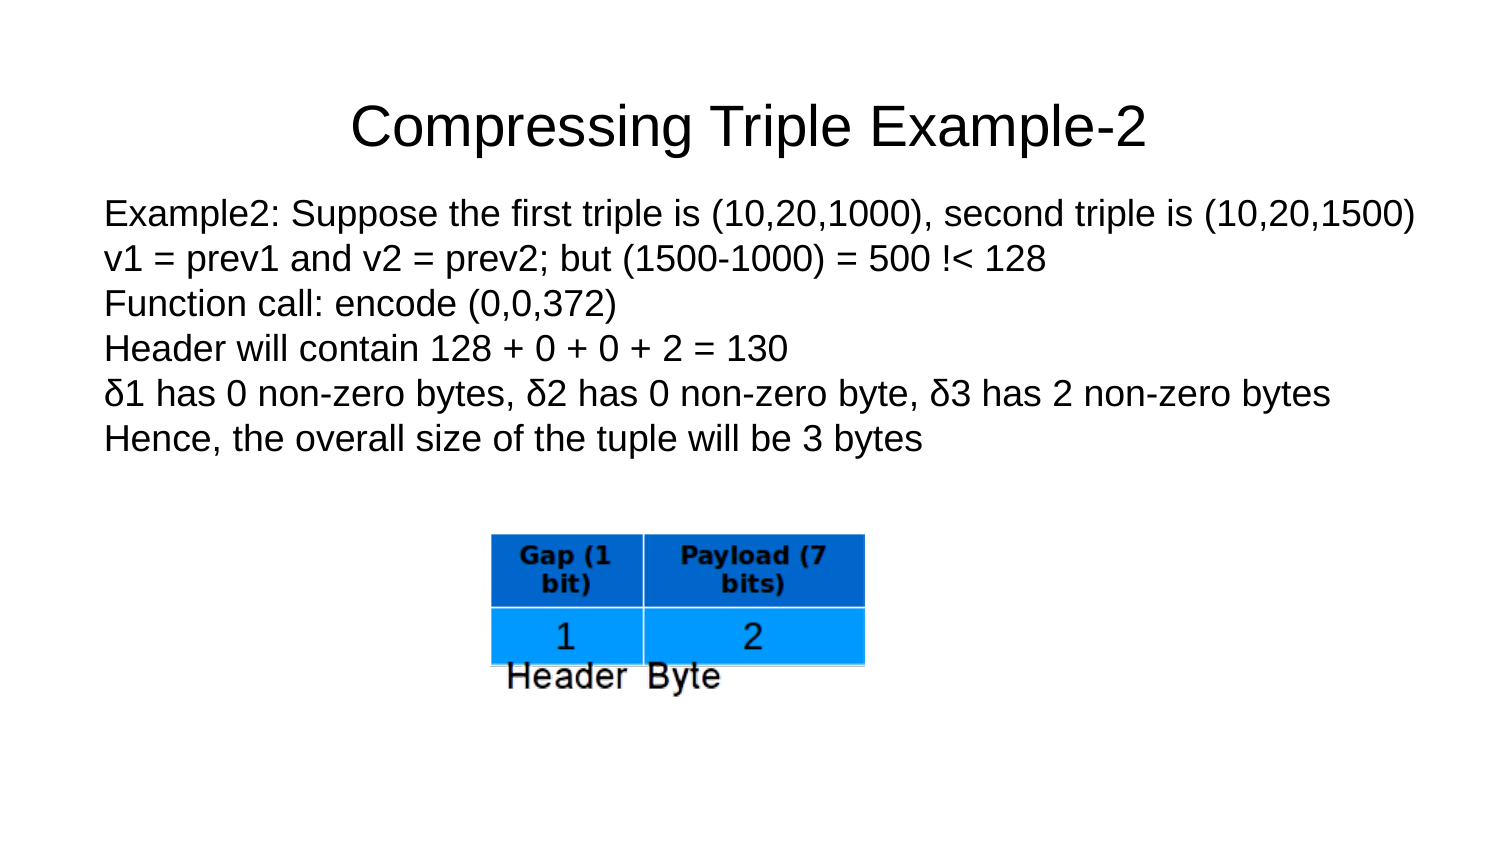

Compressing Triple Example-2
Example2: Suppose the first triple is (10,20,1000), second triple is (10,20,1500)
v1 = prev1 and v2 = prev2; but (1500-1000) = 500 !< 128
Function call: encode (0,0,372)
Header will contain 128 + 0 + 0 + 2 = 130
δ1 has 0 non-zero bytes, δ2 has 0 non-zero byte, δ3 has 2 non-zero bytes
Hence, the overall size of the tuple will be 3 bytes